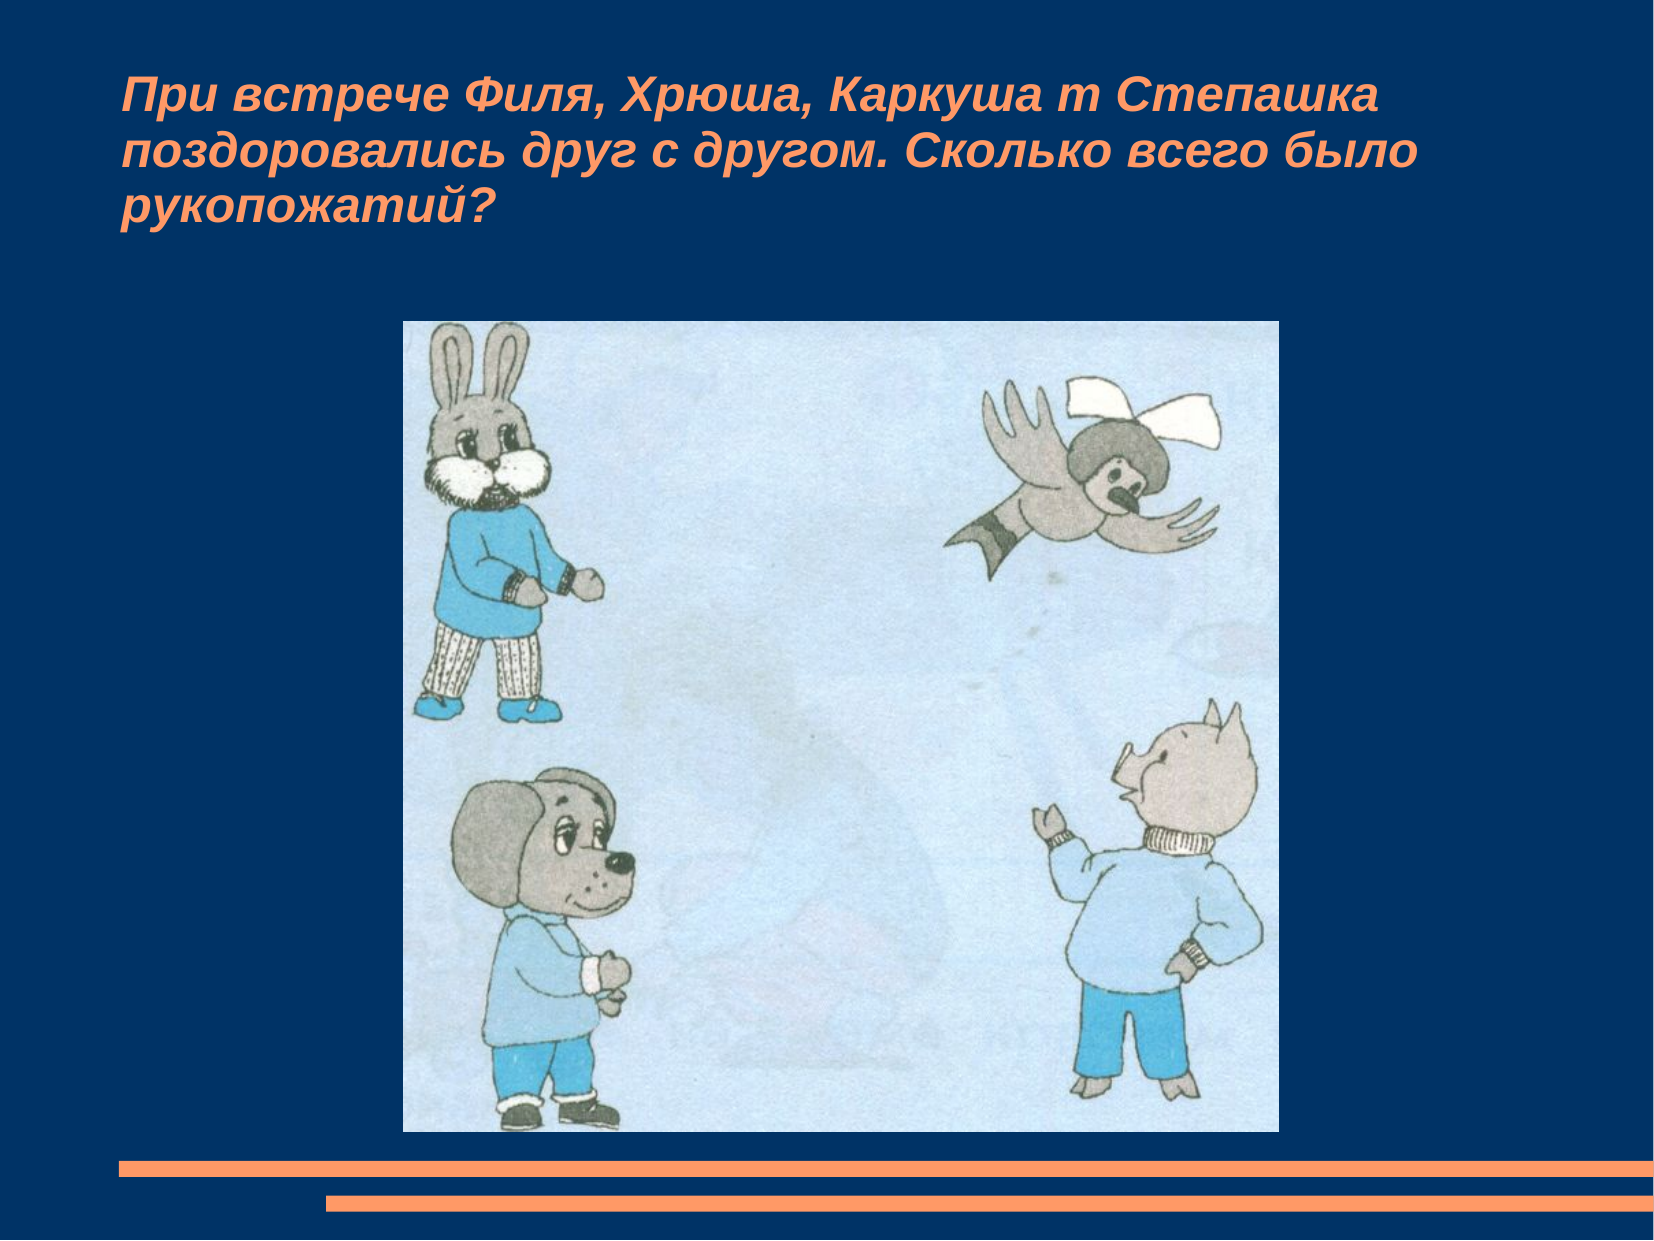

# При встрече Филя, Хрюша, Каркуша т Степашка поздоровались друг с другом. Сколько всего было рукопожатий?